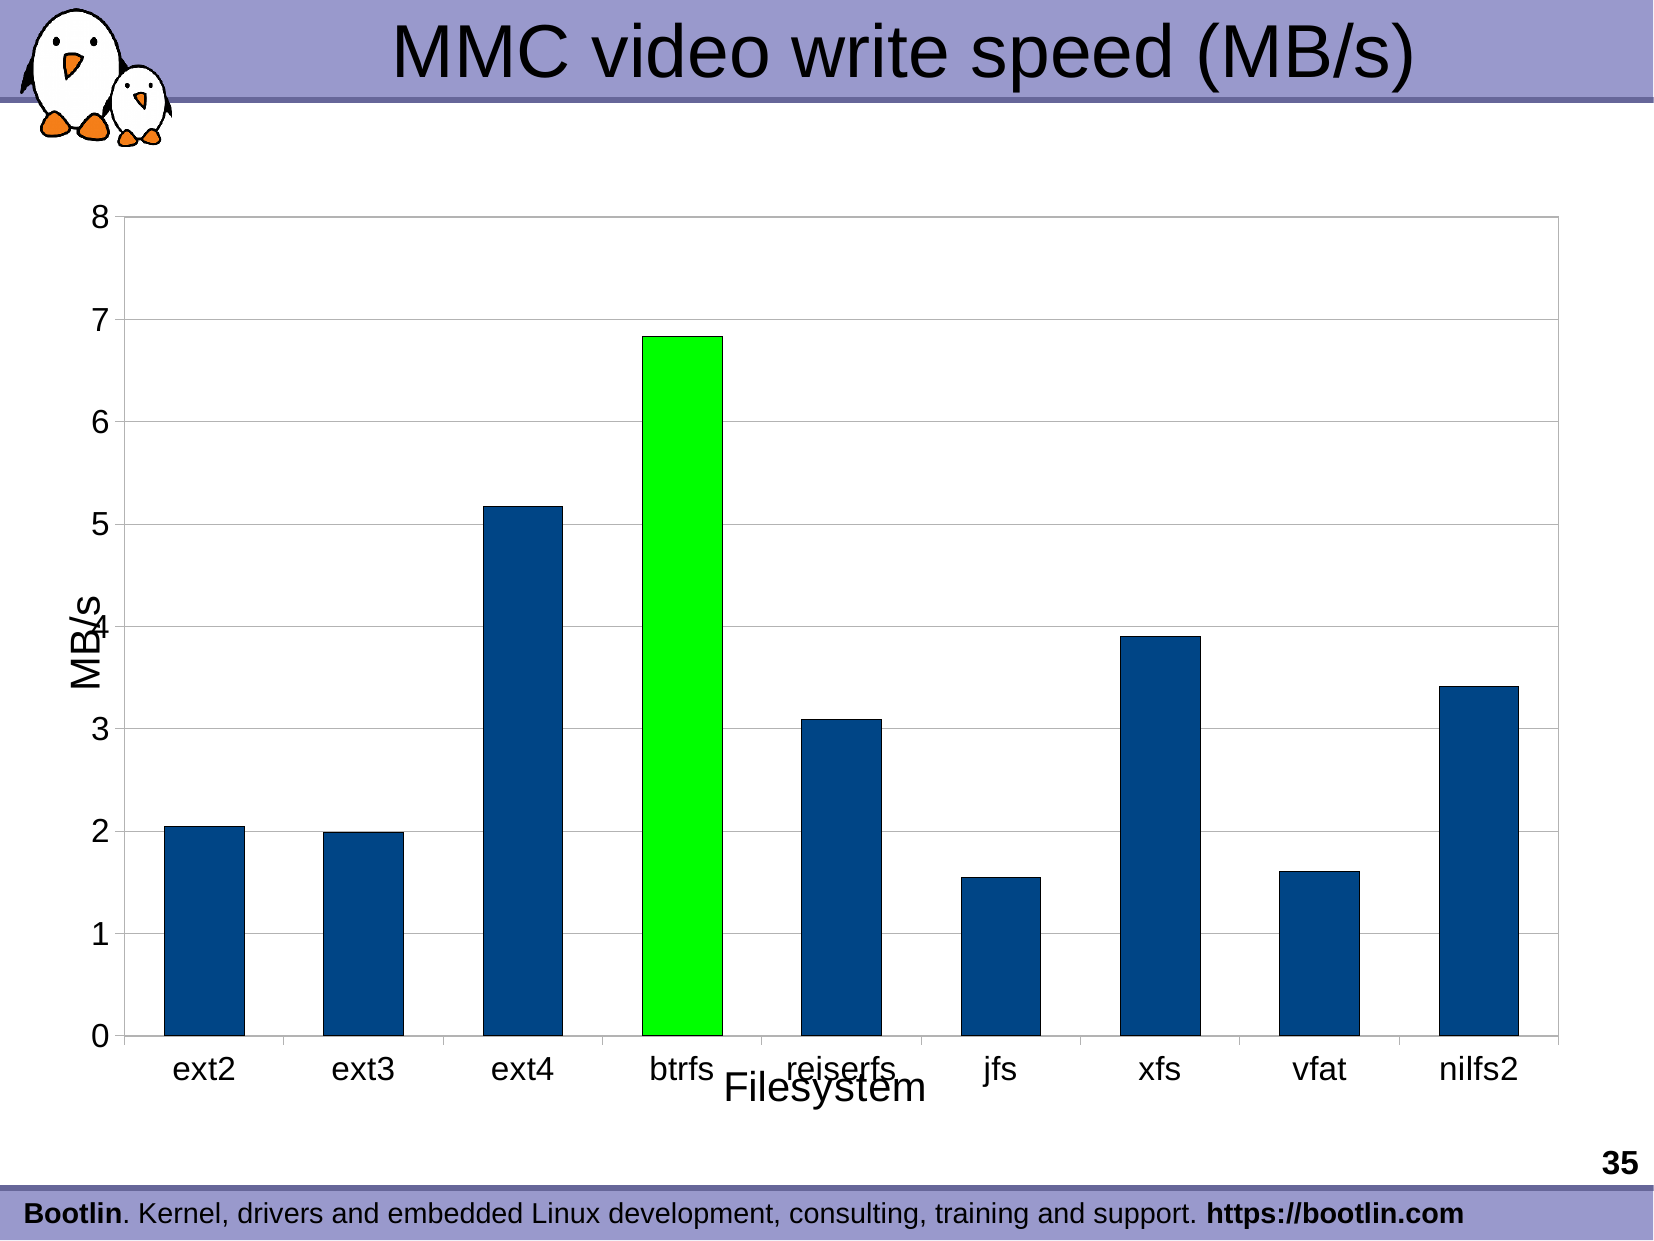

# MMC video write speed (MB/s)
### Chart
| Category | |
|---|---|
| ext2 | 2.05 |
| ext3 | 1.99 |
| ext4 | 5.17 |
| btrfs | 6.83 |
| reiserfs | 3.09 |
| jfs | 1.55 |
| xfs | 3.9 |
| vfat | 1.61 |
| nilfs2 | 3.41 |